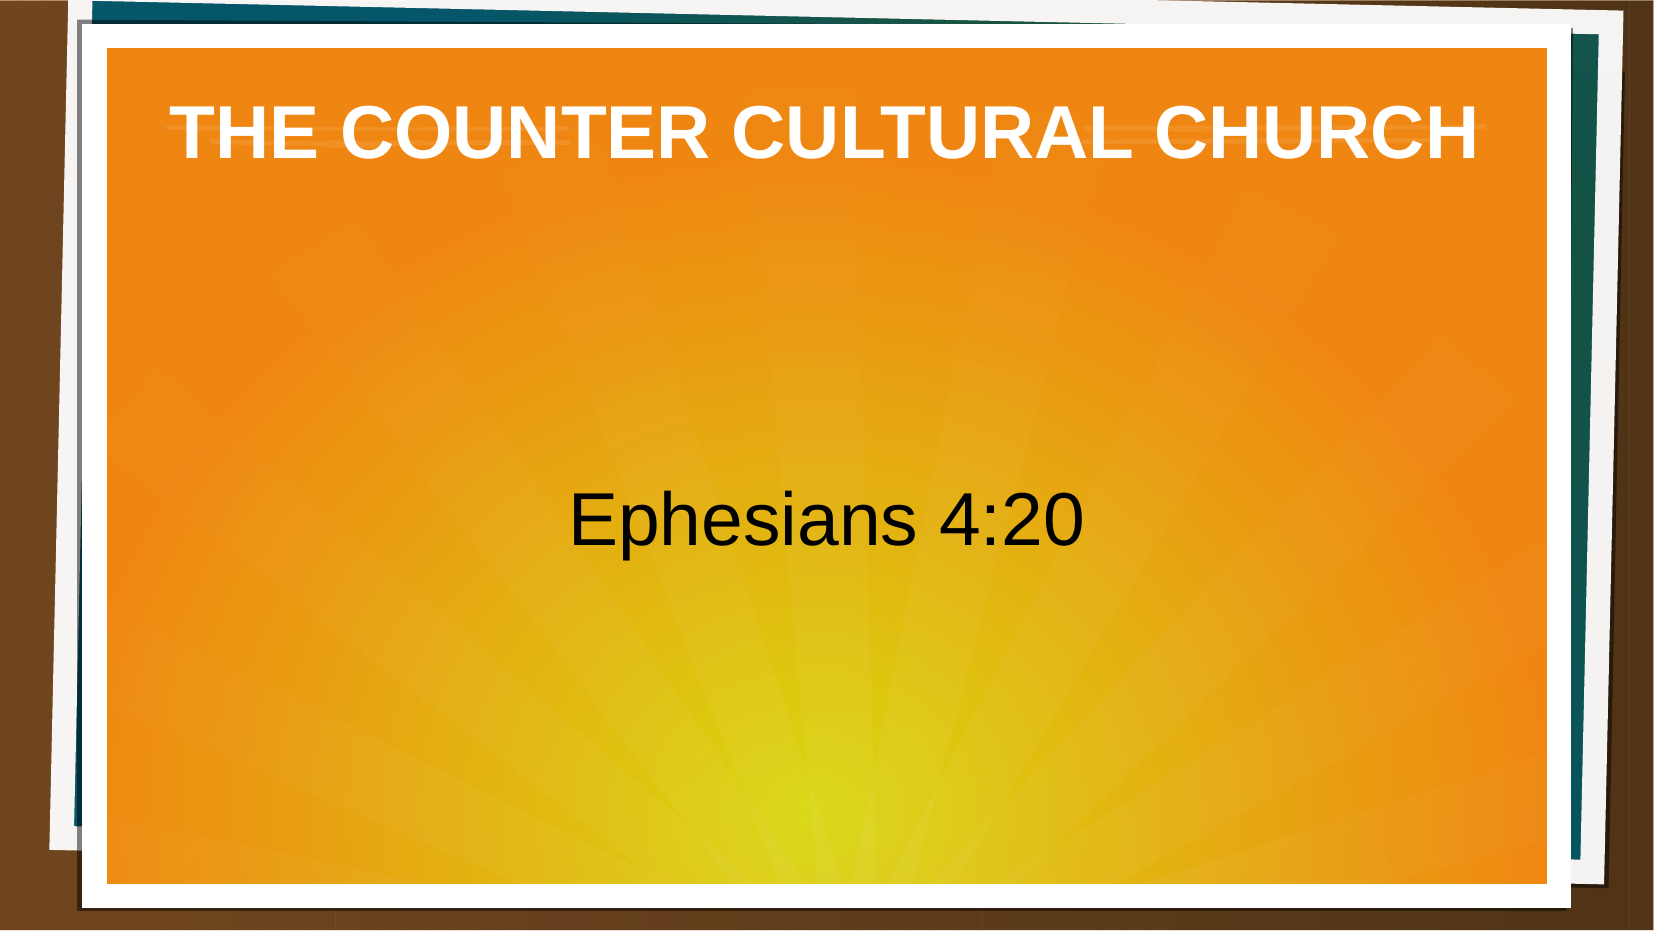

# THE COUNTER CULTURAL CHURCH
Ephesians 4:20